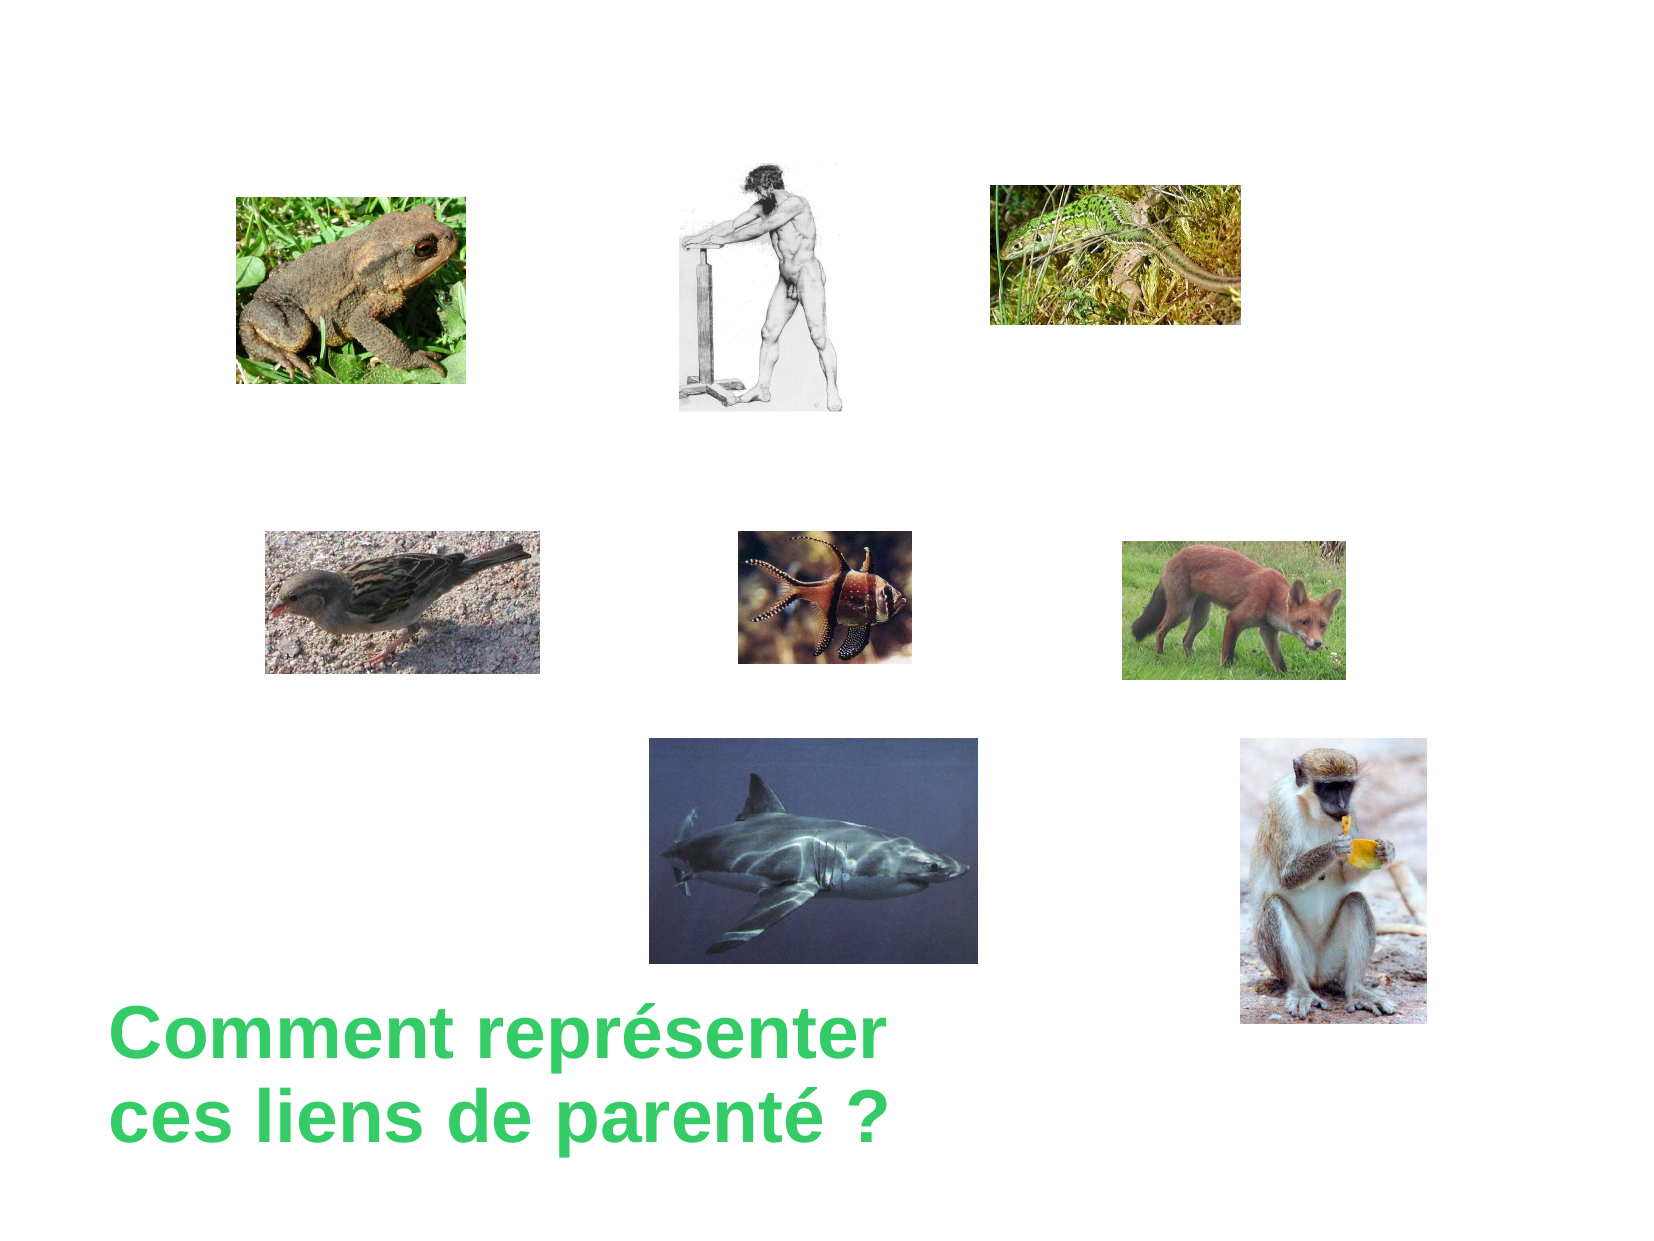

Comment représenter
ces liens de parenté ?